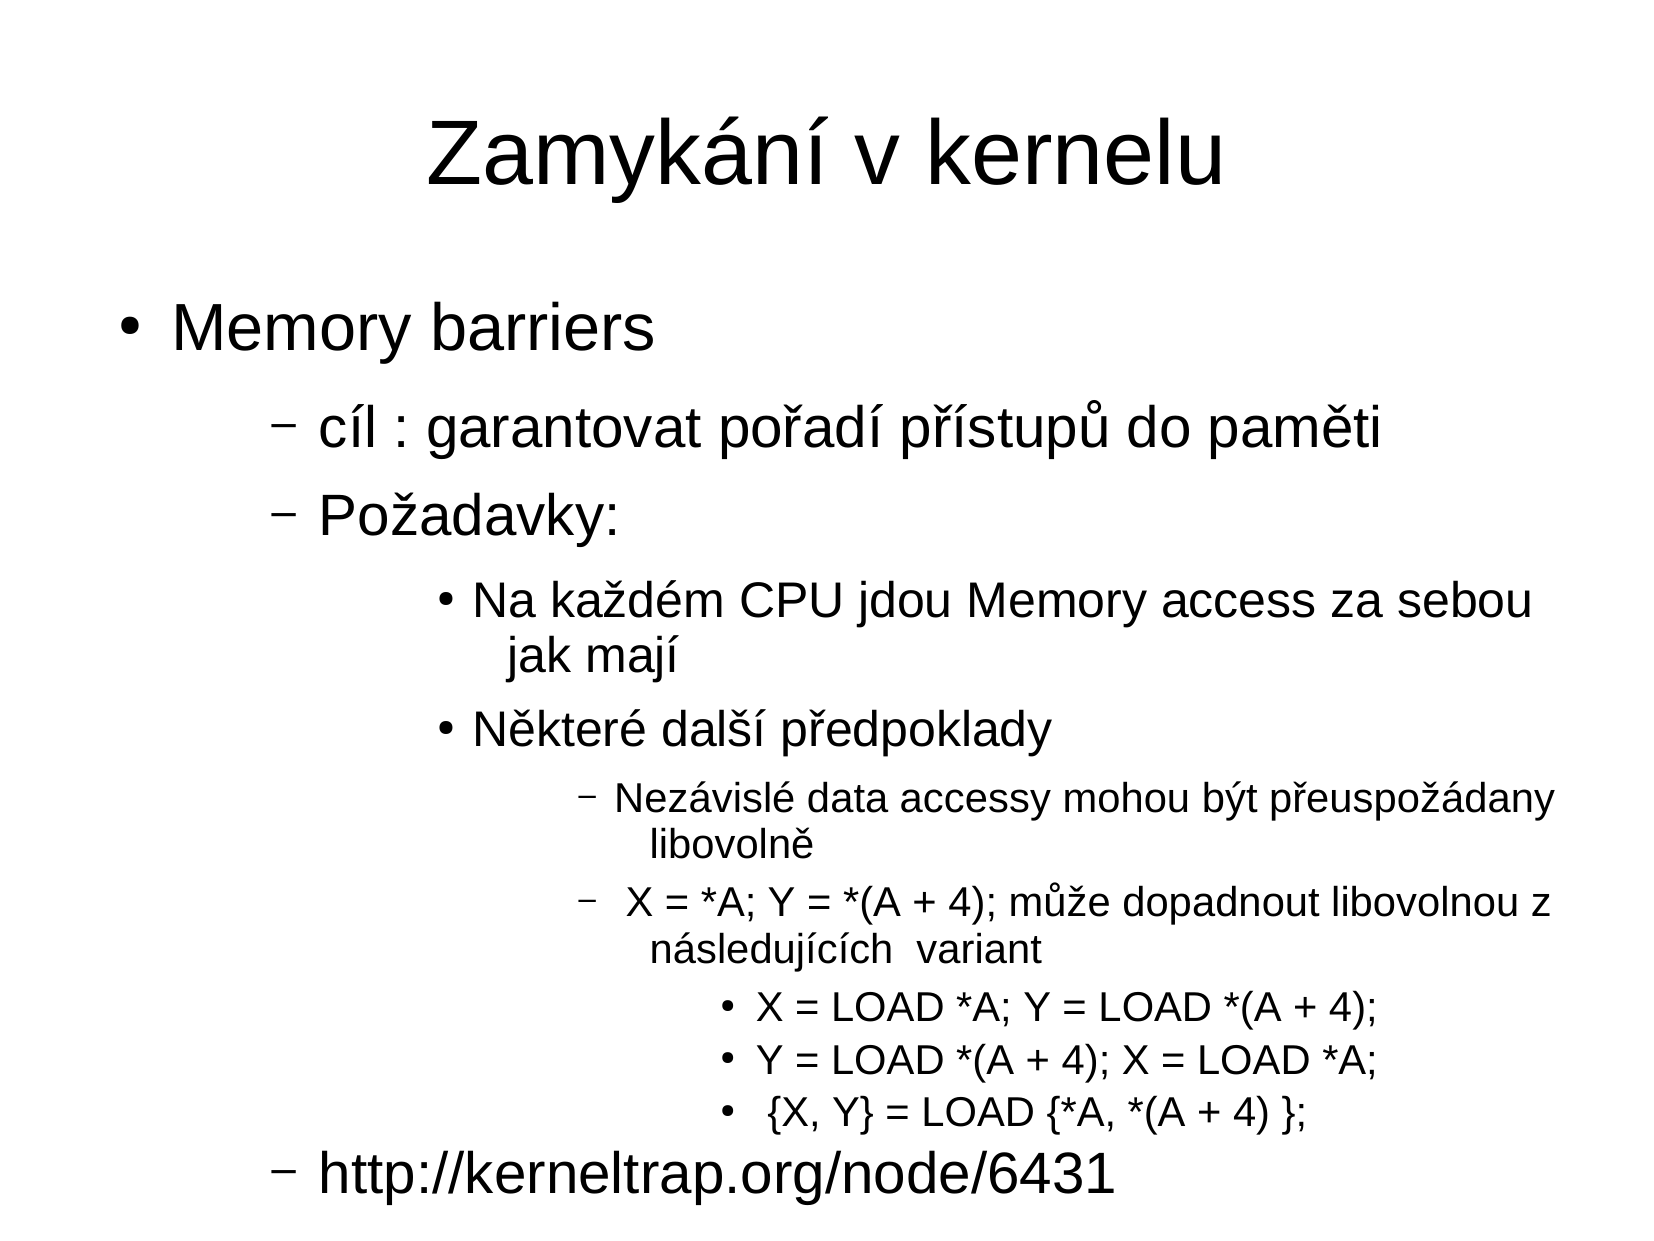

# Zamykání v kernelu
Memory barriers
cíl : garantovat pořadí přístupů do paměti
Požadavky:
Na každém CPU jdou Memory access za sebou jak mají
Některé další předpoklady
Nezávislé data accessy mohou být přeuspožádany libovolně
 X = *A; Y = *(A + 4); může dopadnout libovolnou z následujících variant
X = LOAD *A; Y = LOAD *(A + 4);
Y = LOAD *(A + 4); X = LOAD *A;
 {X, Y} = LOAD {*A, *(A + 4) };
http://kerneltrap.org/node/6431